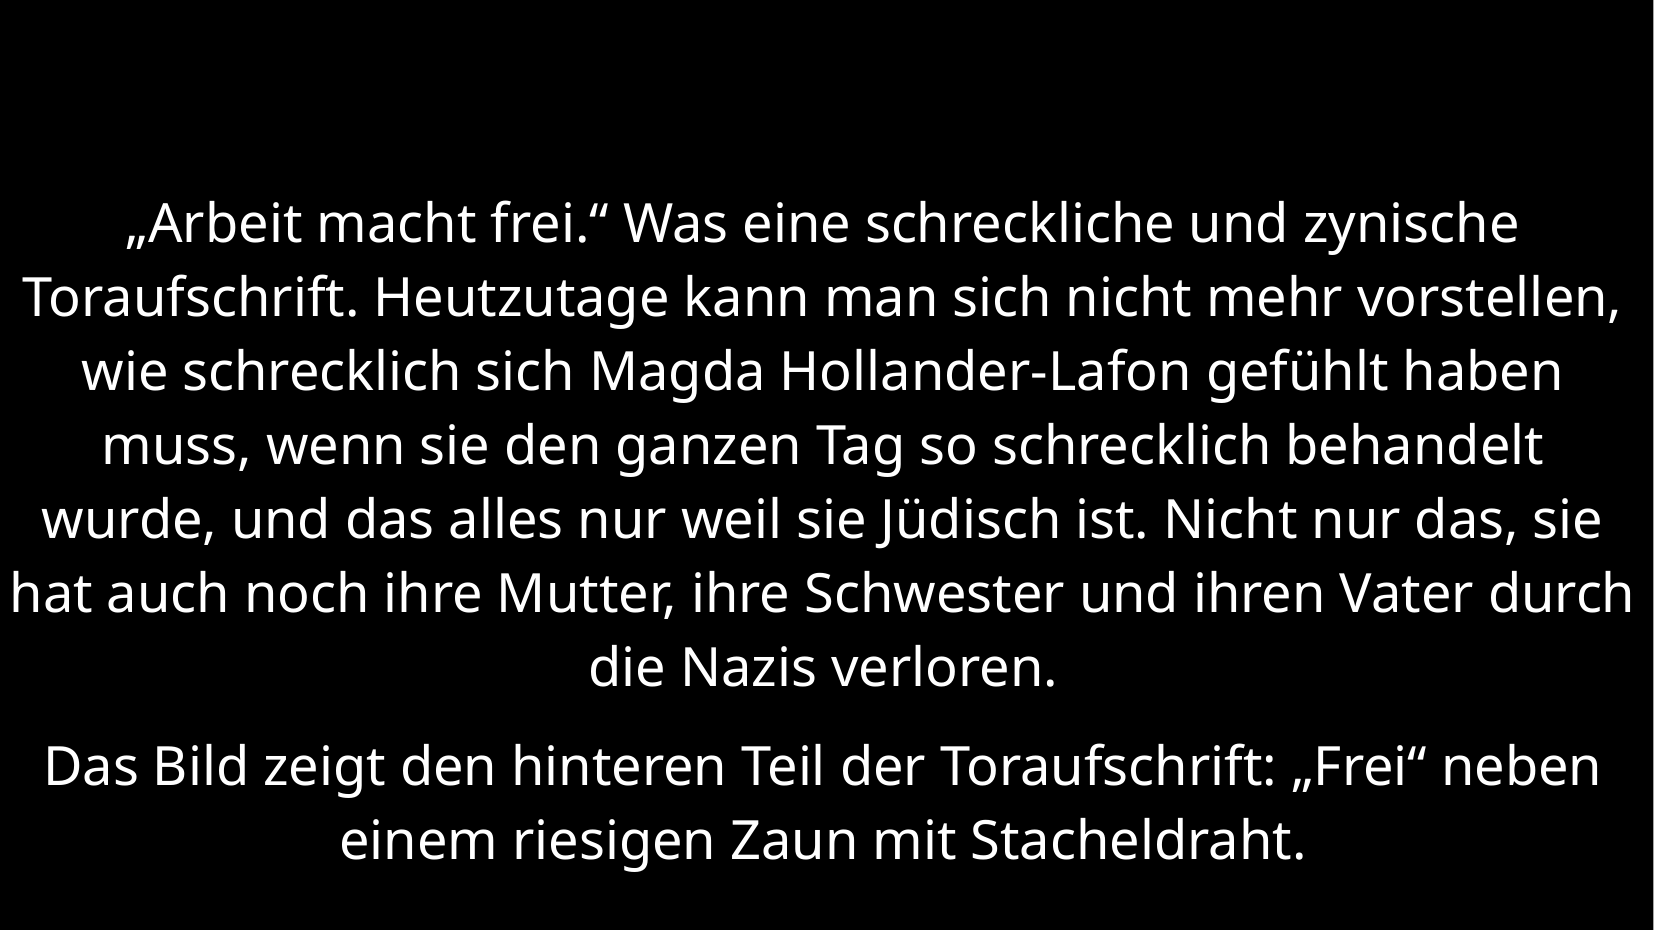

„Arbeit macht frei.“ Was eine schreckliche und zynische Toraufschrift. Heutzutage kann man sich nicht mehr vorstellen, wie schrecklich sich Magda Hollander-Lafon gefühlt haben muss, wenn sie den ganzen Tag so schrecklich behandelt wurde, und das alles nur weil sie Jüdisch ist. Nicht nur das, sie hat auch noch ihre Mutter, ihre Schwester und ihren Vater durch die Nazis verloren.
Das Bild zeigt den hinteren Teil der Toraufschrift: „Frei“ neben einem riesigen Zaun mit Stacheldraht.